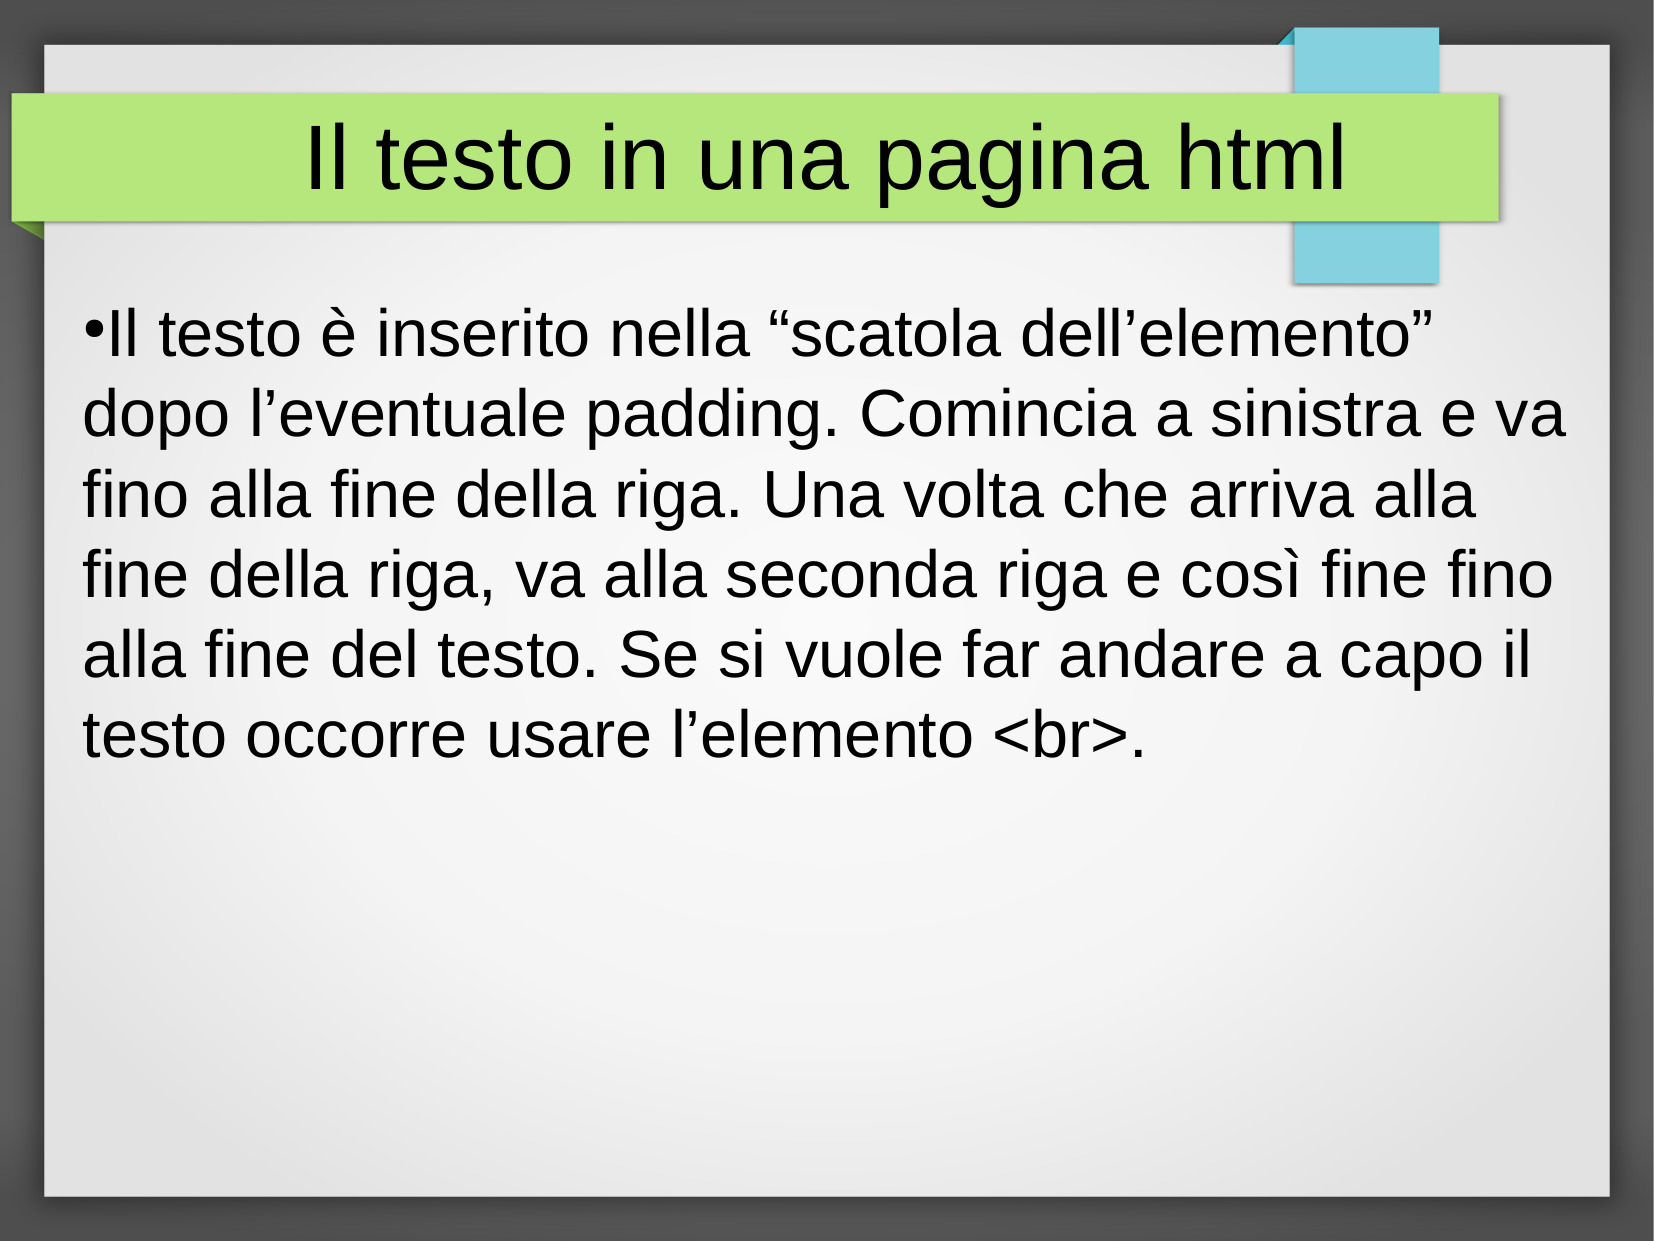

# Il testo in una pagina html
Il testo è inserito nella “scatola dell’elemento” dopo l’eventuale padding. Comincia a sinistra e va fino alla fine della riga. Una volta che arriva alla fine della riga, va alla seconda riga e così fine fino alla fine del testo. Se si vuole far andare a capo il testo occorre usare l’elemento <br>.